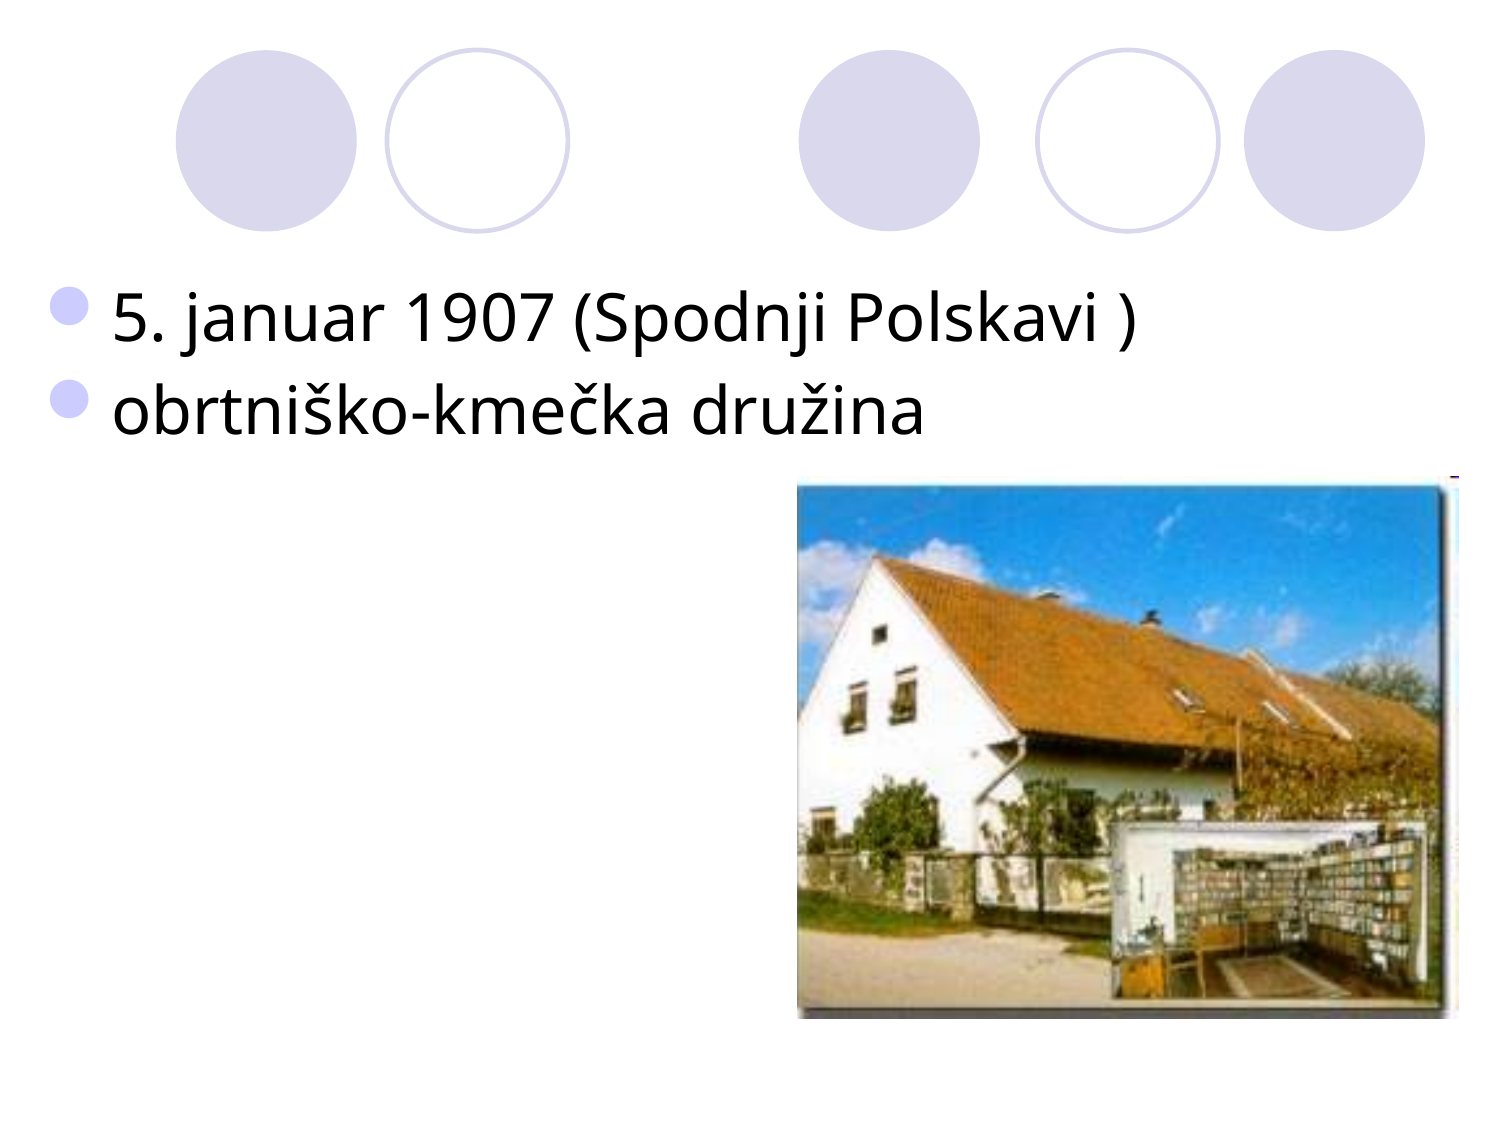

#
5. januar 1907 (Spodnji Polskavi )
obrtniško-kmečka družina